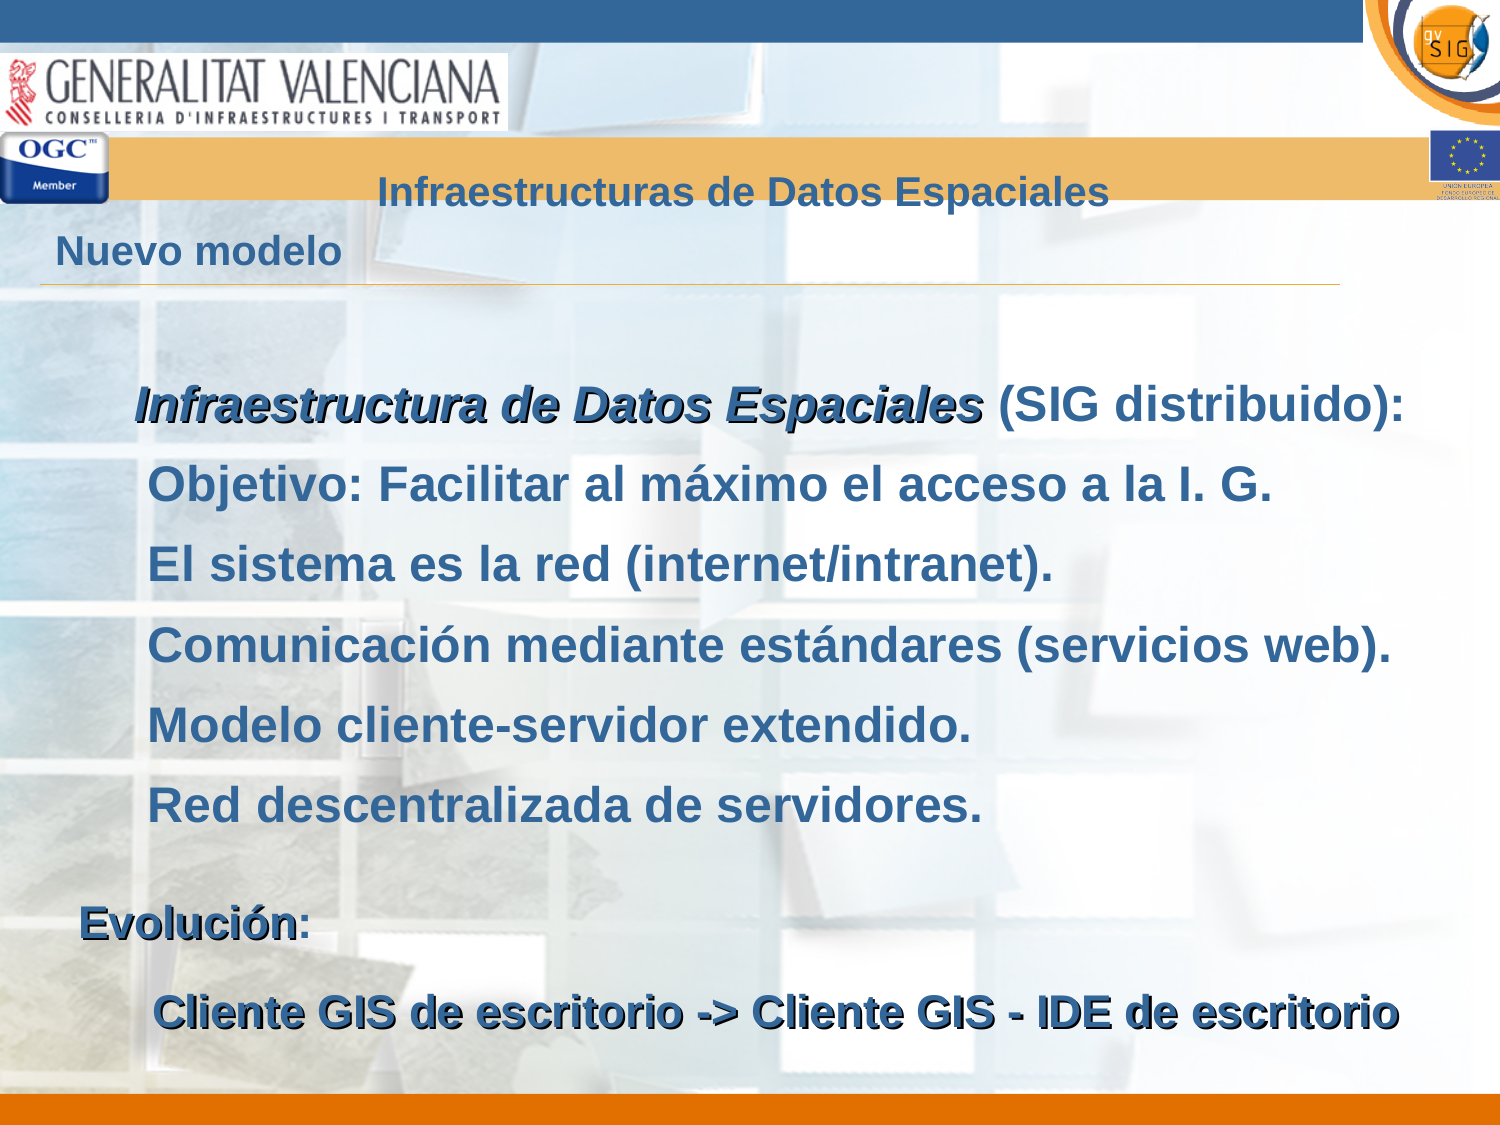

Infraestructuras de Datos Espaciales
Nuevo modelo
Infraestructura de Datos Espaciales (SIG distribuido):
 Objetivo: Facilitar al máximo el acceso a la I. G.
 El sistema es la red (internet/intranet).
 Comunicación mediante estándares (servicios web).
 Modelo cliente-servidor extendido.
 Red descentralizada de servidores.
Evolución:
	Cliente GIS de escritorio -> Cliente GIS - IDE de escritorio